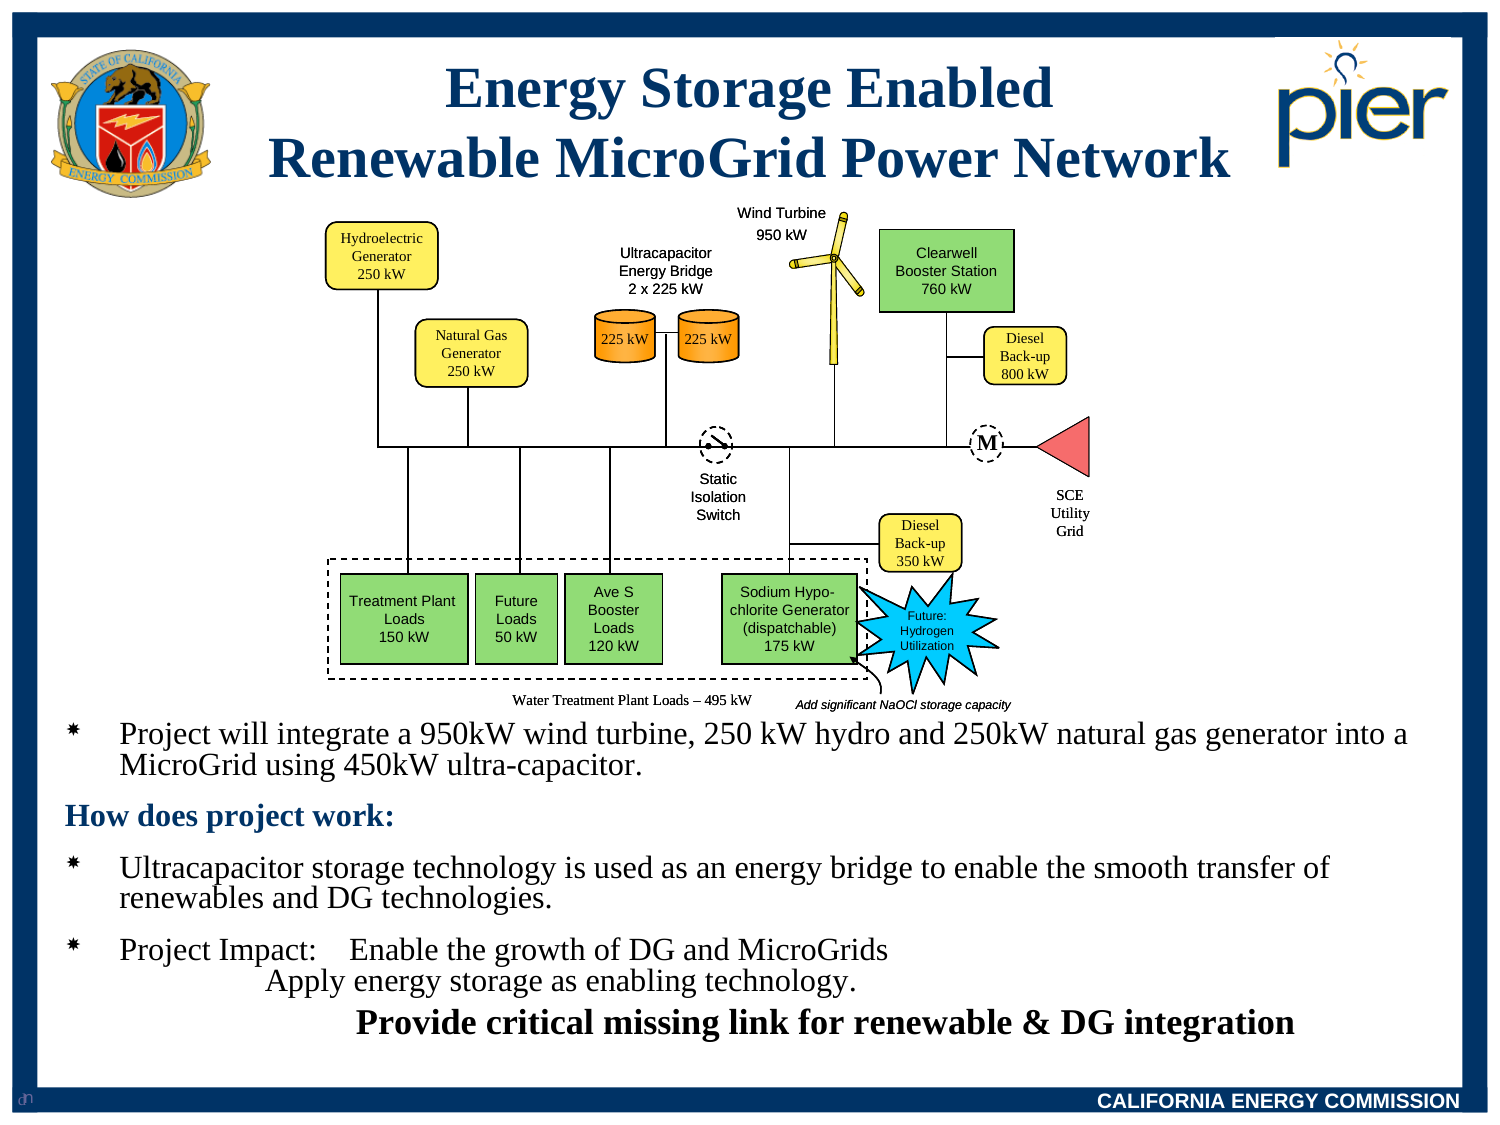

# Energy Storage Enabled Renewable MicroGrid Power Network
Project will integrate a 950kW wind turbine, 250 kW hydro and 250kW natural gas generator into a MicroGrid using 450kW ultra-capacitor.
How does project work:
Ultracapacitor storage technology is used as an energy bridge to enable the smooth transfer of renewables and DG technologies.
Project Impact: Enable the growth of DG and MicroGrids
		Apply energy storage as enabling technology.
Provide critical missing link for renewable & DG integration